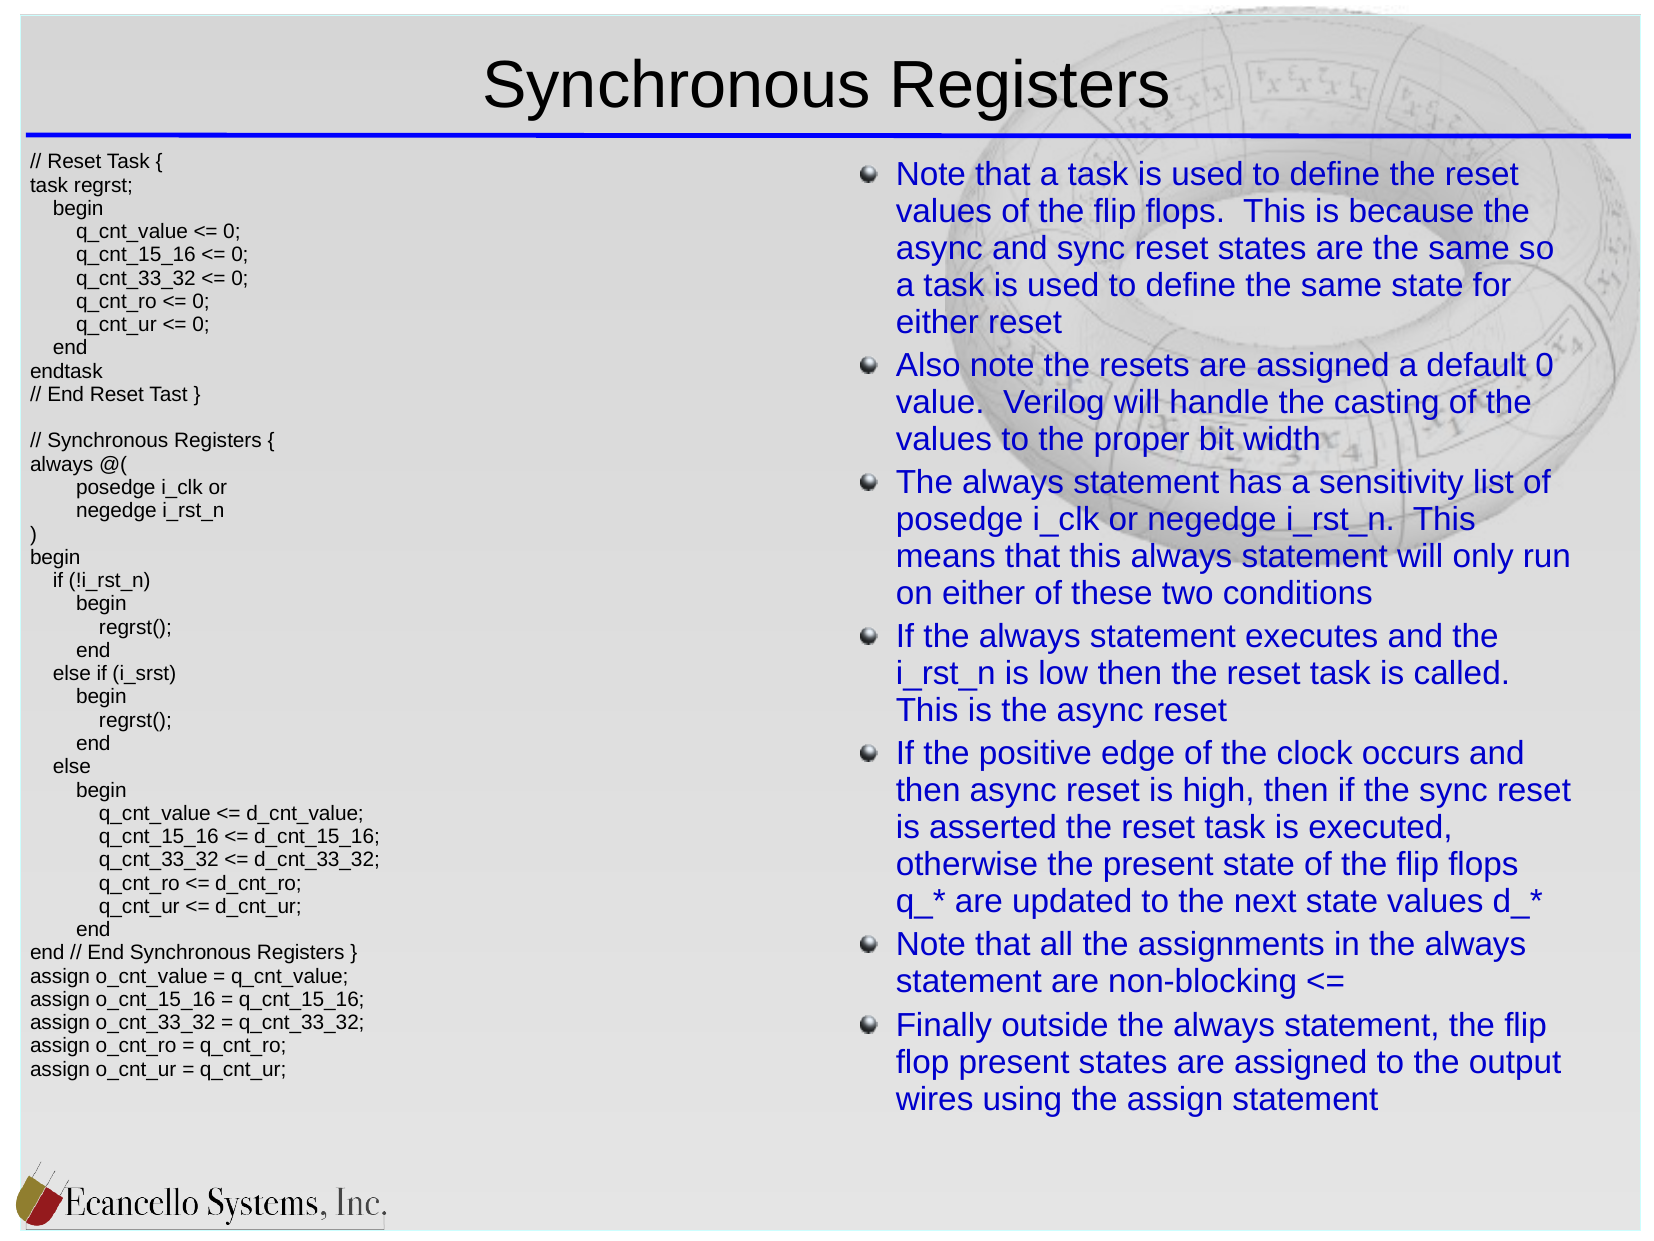

# Synchronous Registers
Note that a task is used to define the reset values of the flip flops. This is because the async and sync reset states are the same so a task is used to define the same state for either reset
Also note the resets are assigned a default 0 value. Verilog will handle the casting of the values to the proper bit width
The always statement has a sensitivity list of posedge i_clk or negedge i_rst_n. This means that this always statement will only run on either of these two conditions
If the always statement executes and the i_rst_n is low then the reset task is called. This is the async reset
If the positive edge of the clock occurs and then async reset is high, then if the sync reset is asserted the reset task is executed, otherwise the present state of the flip flops q_* are updated to the next state values d_*
Note that all the assignments in the always statement are non-blocking <=
Finally outside the always statement, the flip flop present states are assigned to the output wires using the assign statement
// Reset Task {
task regrst;
 begin
 q_cnt_value <= 0;
 q_cnt_15_16 <= 0;
 q_cnt_33_32 <= 0;
 q_cnt_ro <= 0;
 q_cnt_ur <= 0;
 end
endtask
// End Reset Tast }
// Synchronous Registers {
always @(
 posedge i_clk or
 negedge i_rst_n
)
begin
 if (!i_rst_n)
 begin
 regrst();
 end
 else if (i_srst)
 begin
 regrst();
 end
 else
 begin
 q_cnt_value <= d_cnt_value;
 q_cnt_15_16 <= d_cnt_15_16;
 q_cnt_33_32 <= d_cnt_33_32;
 q_cnt_ro <= d_cnt_ro;
 q_cnt_ur <= d_cnt_ur;
 end
end // End Synchronous Registers }
assign o_cnt_value = q_cnt_value;
assign o_cnt_15_16 = q_cnt_15_16;
assign o_cnt_33_32 = q_cnt_33_32;
assign o_cnt_ro = q_cnt_ro;
assign o_cnt_ur = q_cnt_ur;